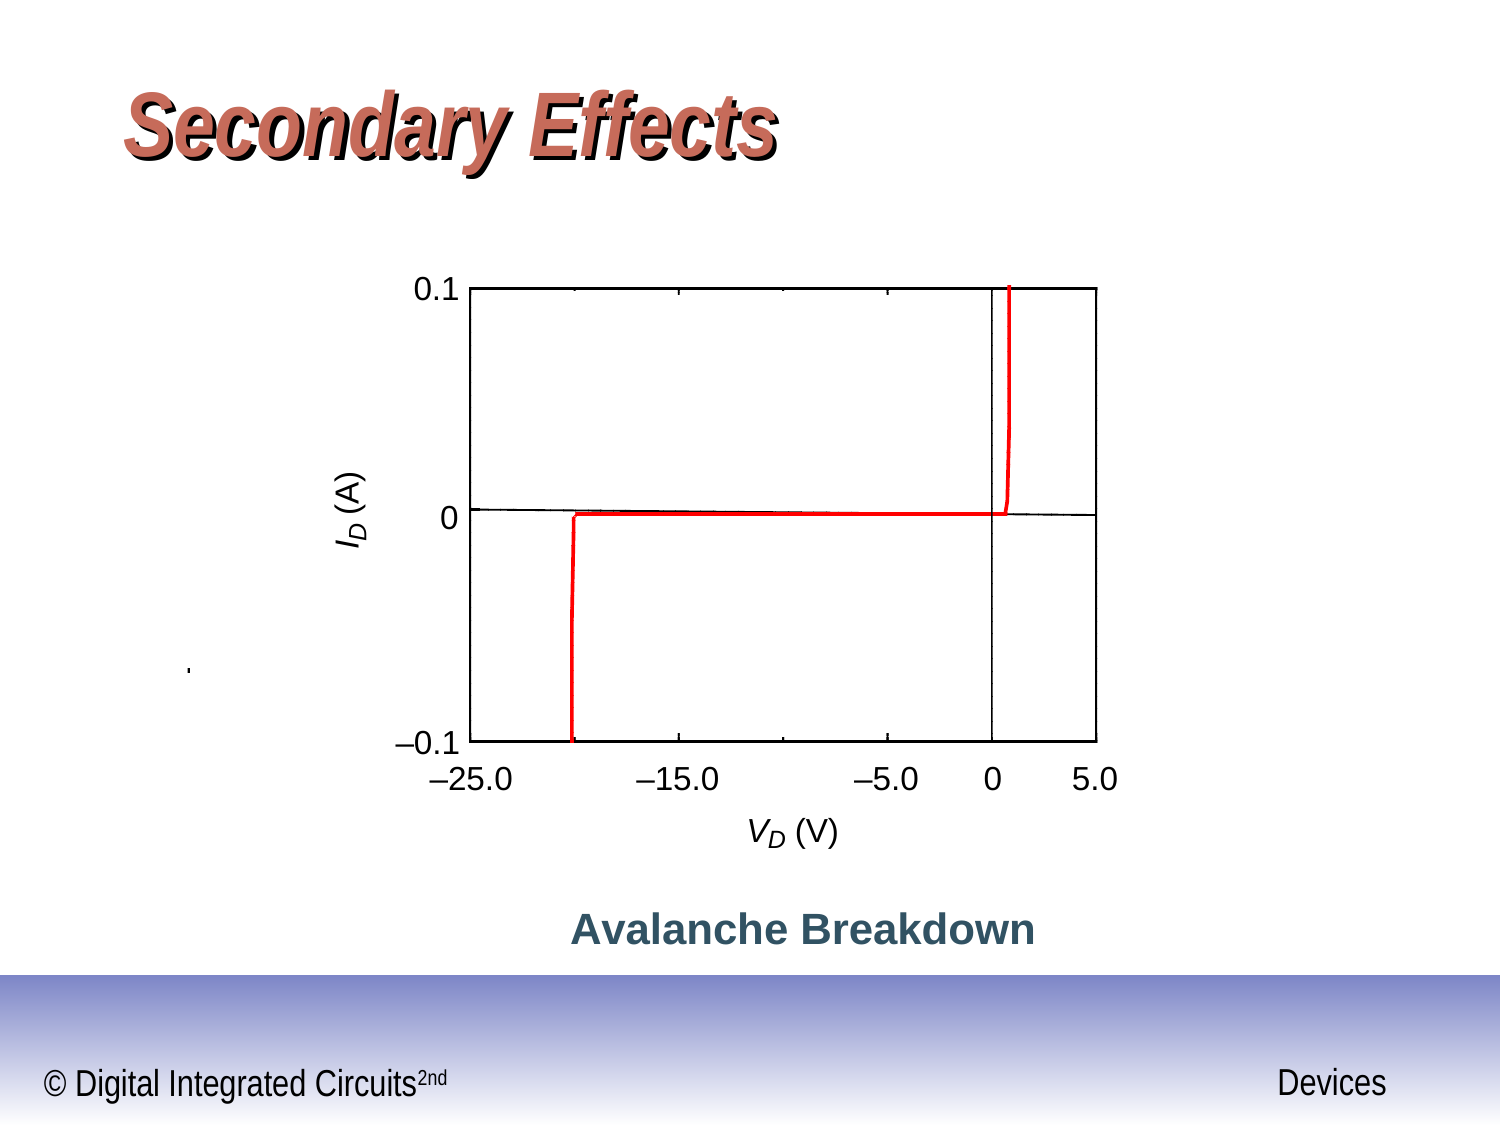

# Secondary Effects
0.1
)
A
(
0
D
I
–0.1
–25.0
–15.0
–5.0
0
5.0
V
(V)
D
Avalanche Breakdown